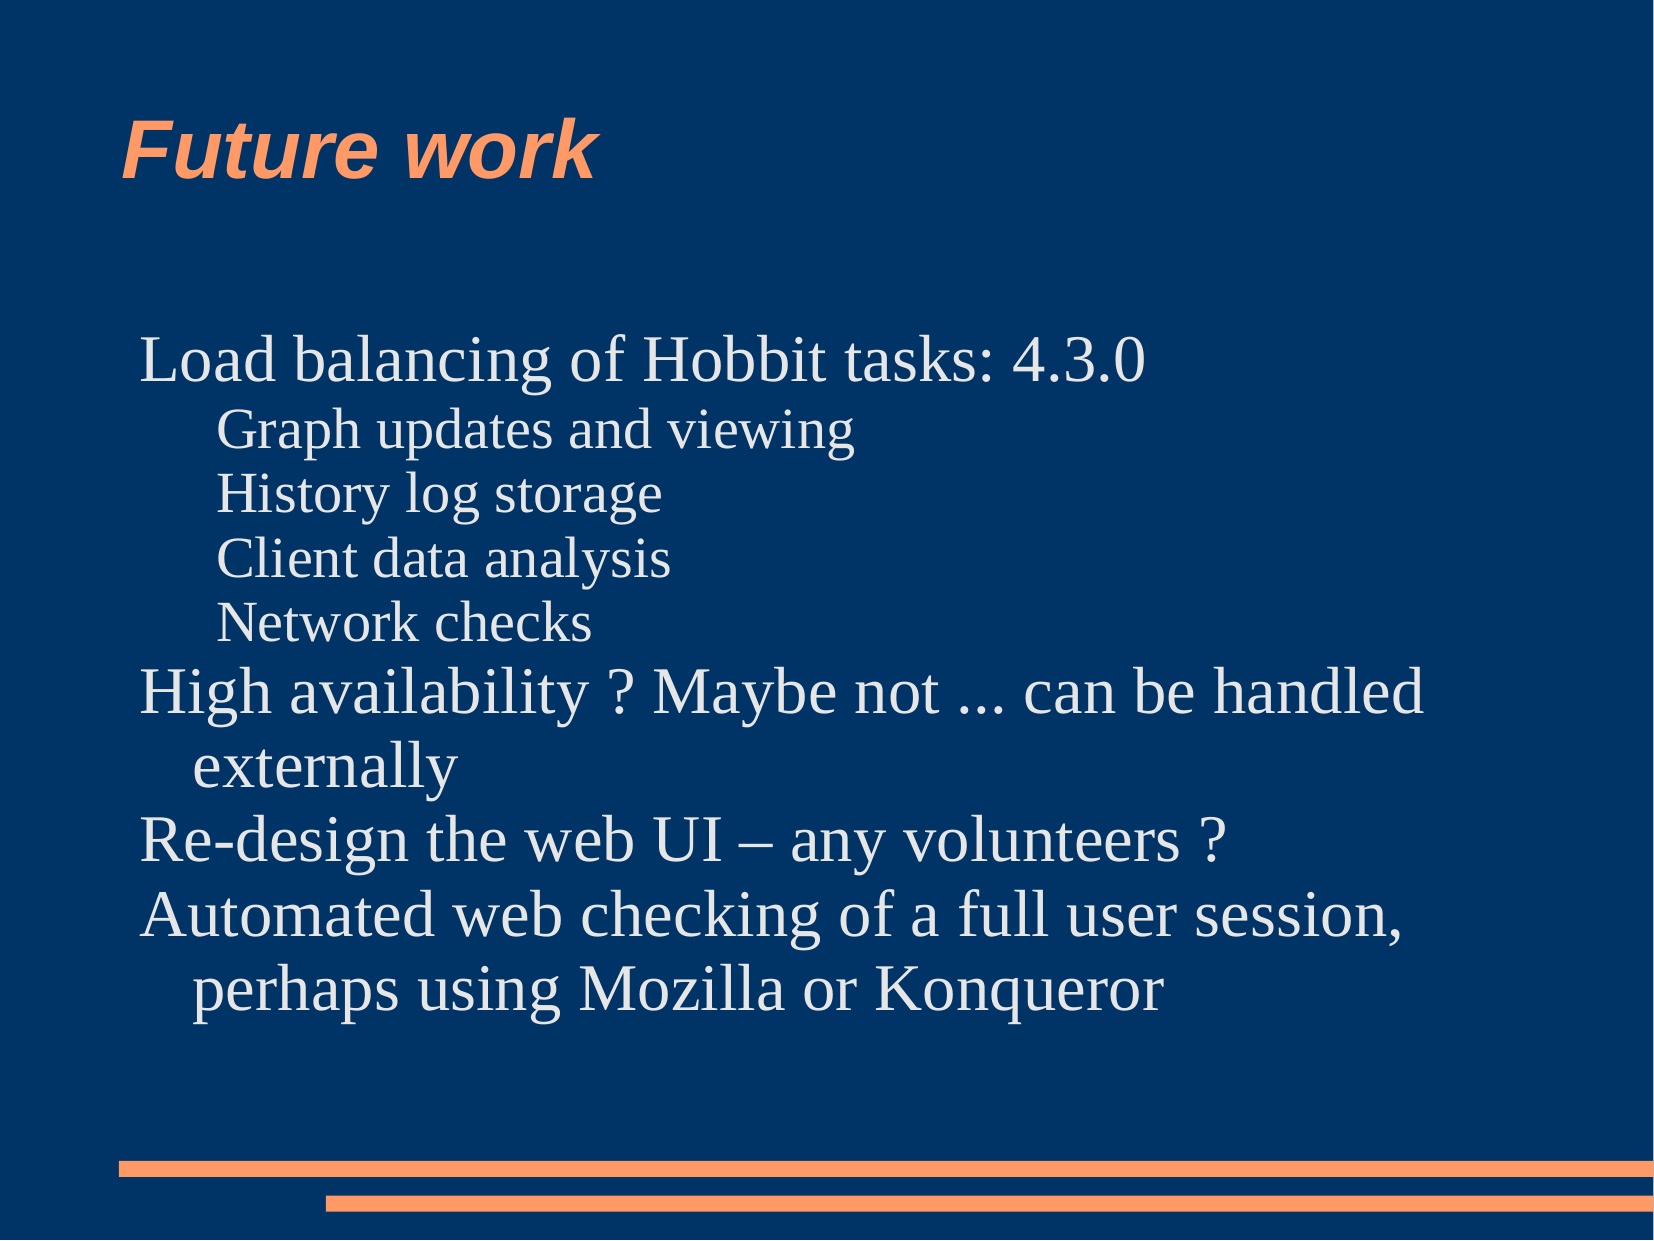

# Future work
Load balancing of Hobbit tasks: 4.3.0
Graph updates and viewing
History log storage
Client data analysis
Network checks
High availability ? Maybe not ... can be handled externally
Re-design the web UI – any volunteers ?
Automated web checking of a full user session, perhaps using Mozilla or Konqueror